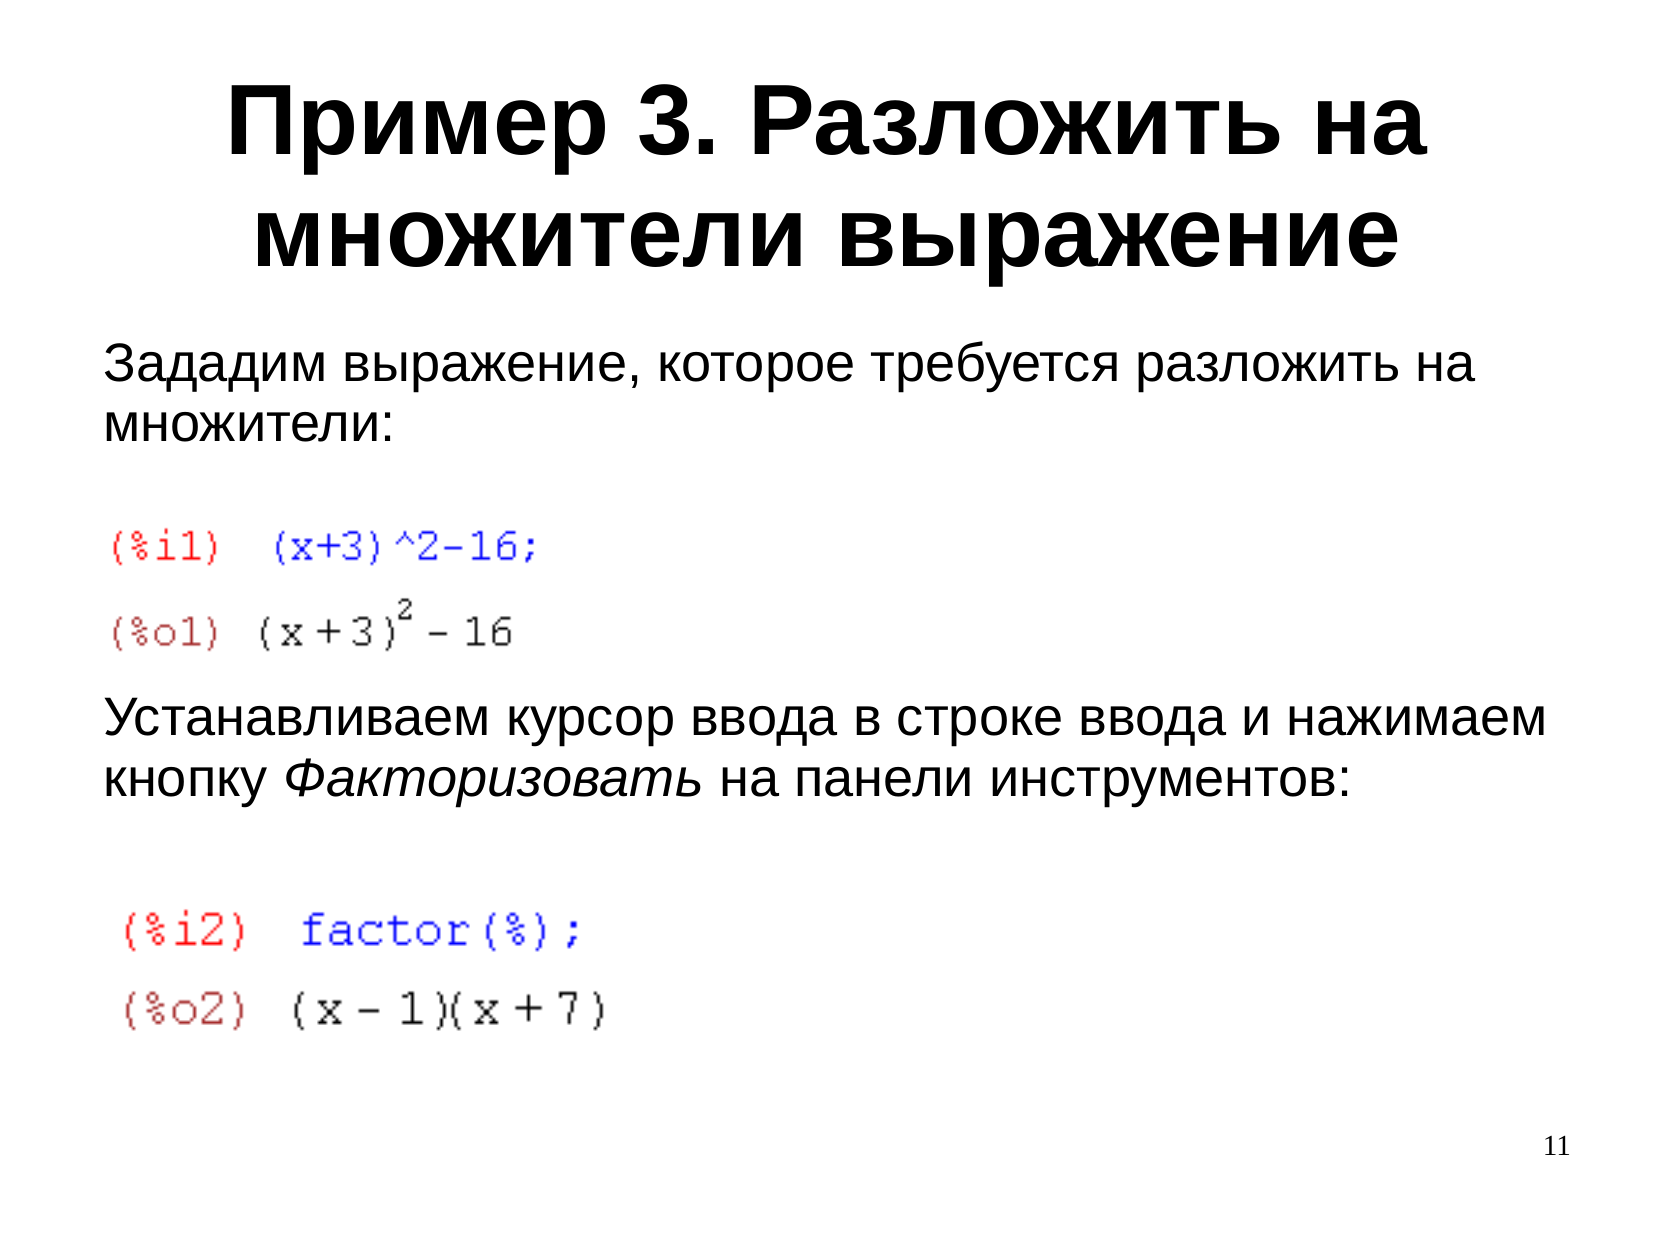

Пример 3. Разложить на множители выражение
Зададим выражение, которое требуется разложить на множители:
Устанавливаем курсор ввода в строке ввода и нажимаем кнопку Факторизовать на панели инструментов:
11